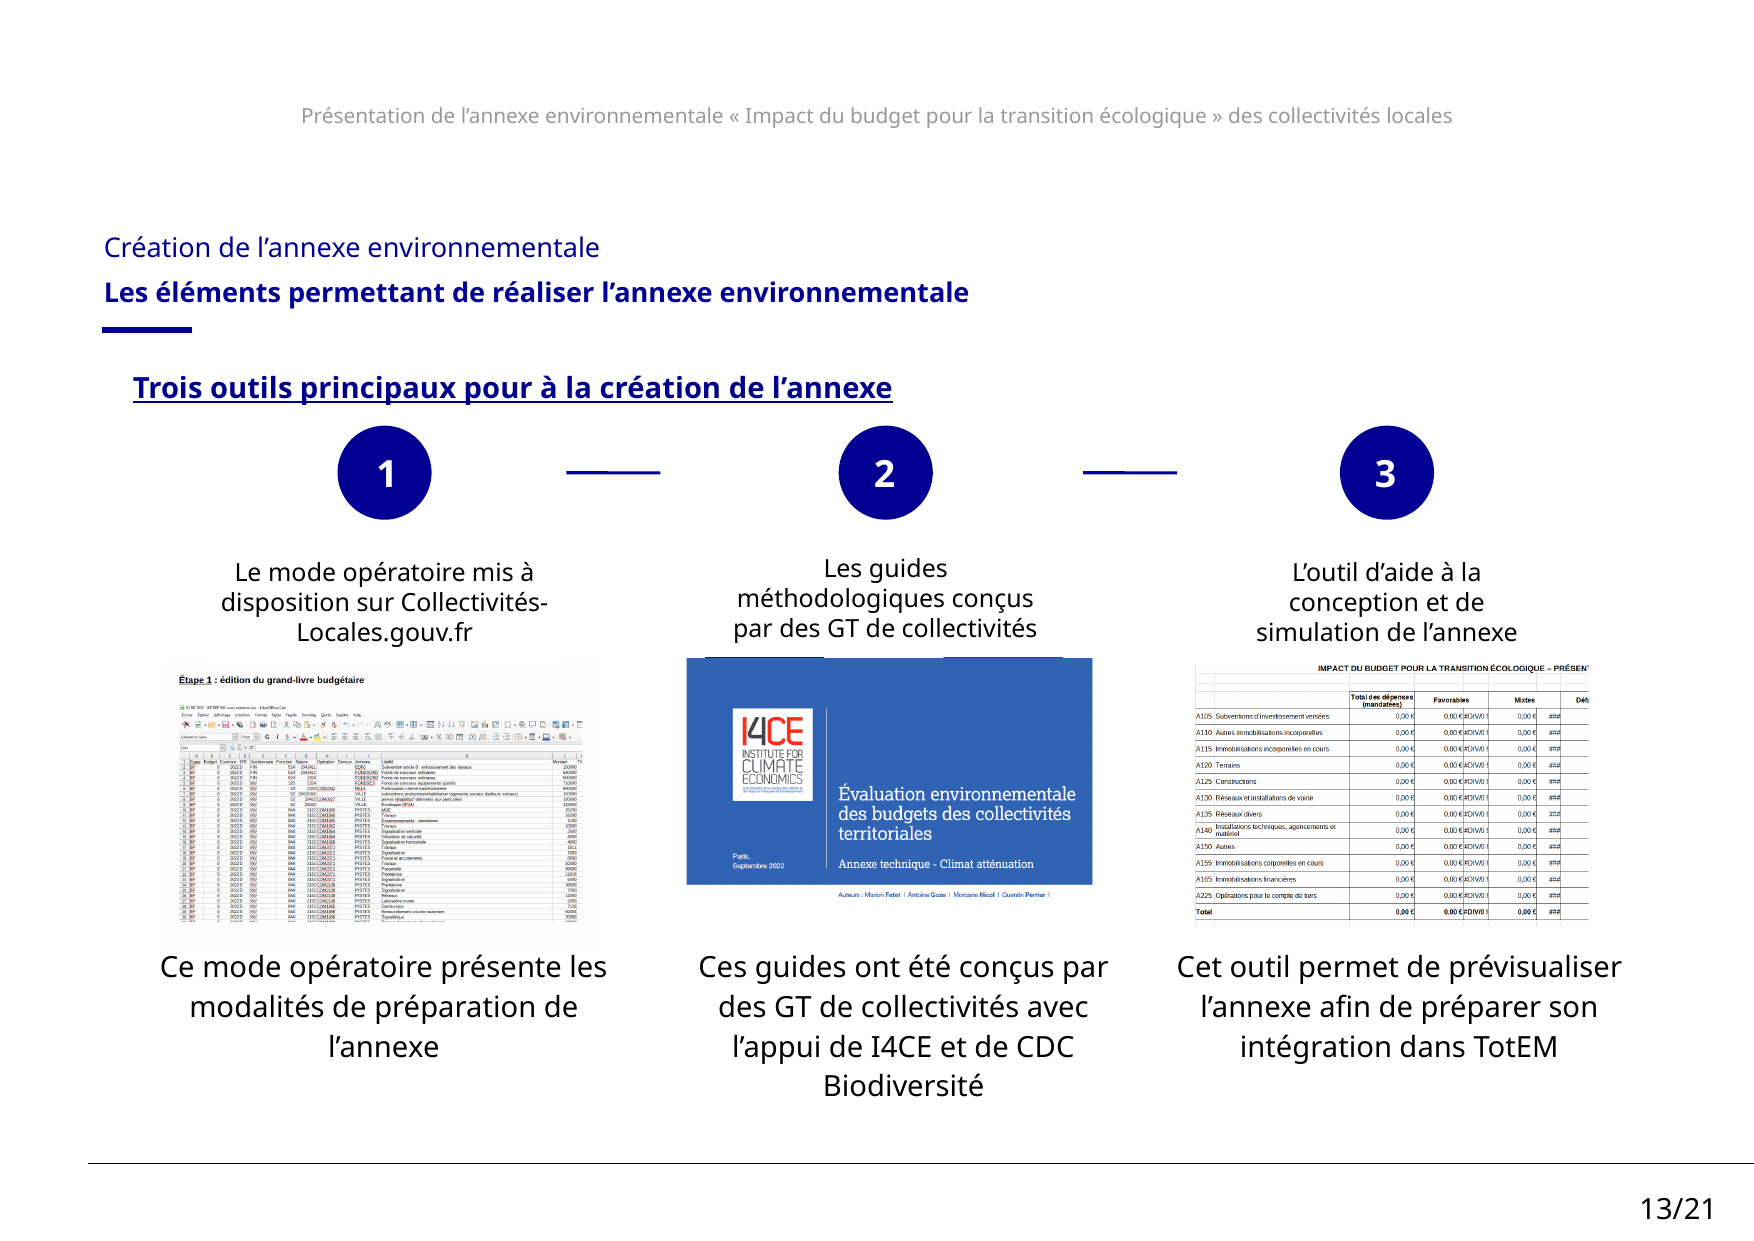

Présentation de l’annexe environnementale « Impact du budget pour la transition écologique » des collectivités locales
Création de l’annexe environnementale
Les éléments permettant de réaliser l’annexe environnementale
Trois outils principaux pour à la création de l’annexe
2
1
3
2
Les guides méthodologiques conçus par des GT de collectivités
Le mode opératoire mis à disposition sur Collectivités-Locales.gouv.fr
L’outil d’aide à la conception et de simulation de l’annexe
Ce mode opératoire présente les modalités de préparation de l’annexe
Ces guides ont été conçus par des GT de collectivités avec l’appui de I4CE et de CDC Biodiversité
Cet outil permet de prévisualiser l’annexe afin de préparer son intégration dans TotEM